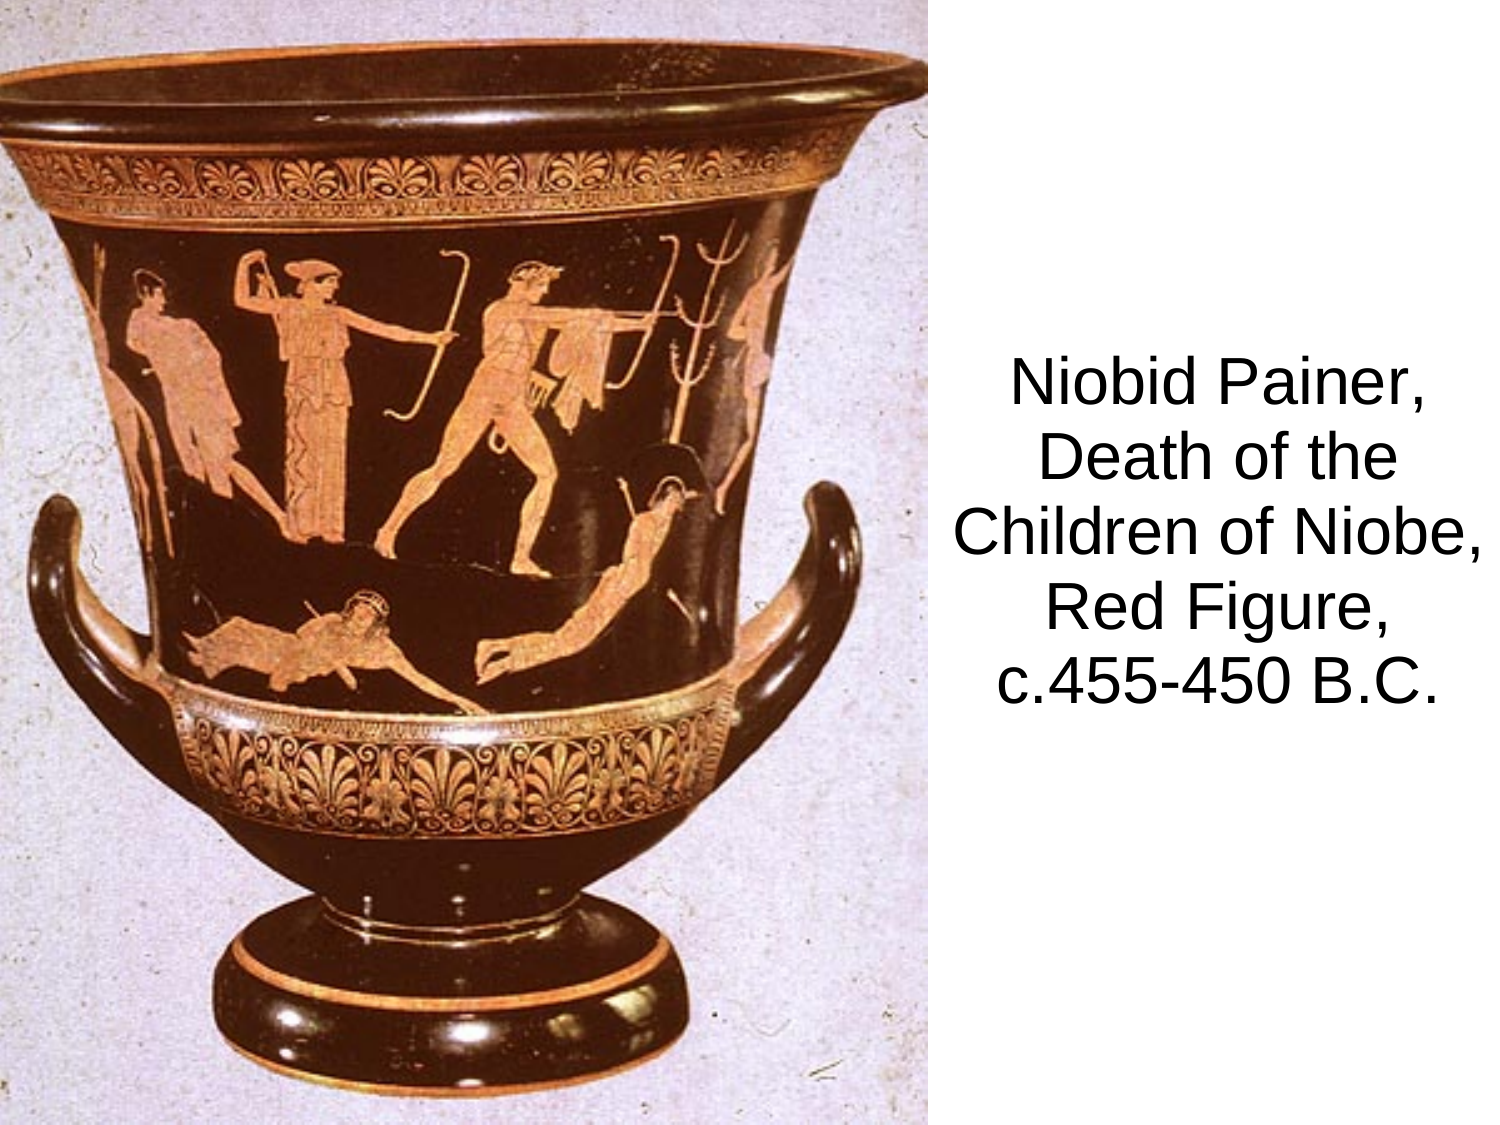

# Niobid Painer, Death of the Children of Niobe, Red Figure, c.455-450 B.C.